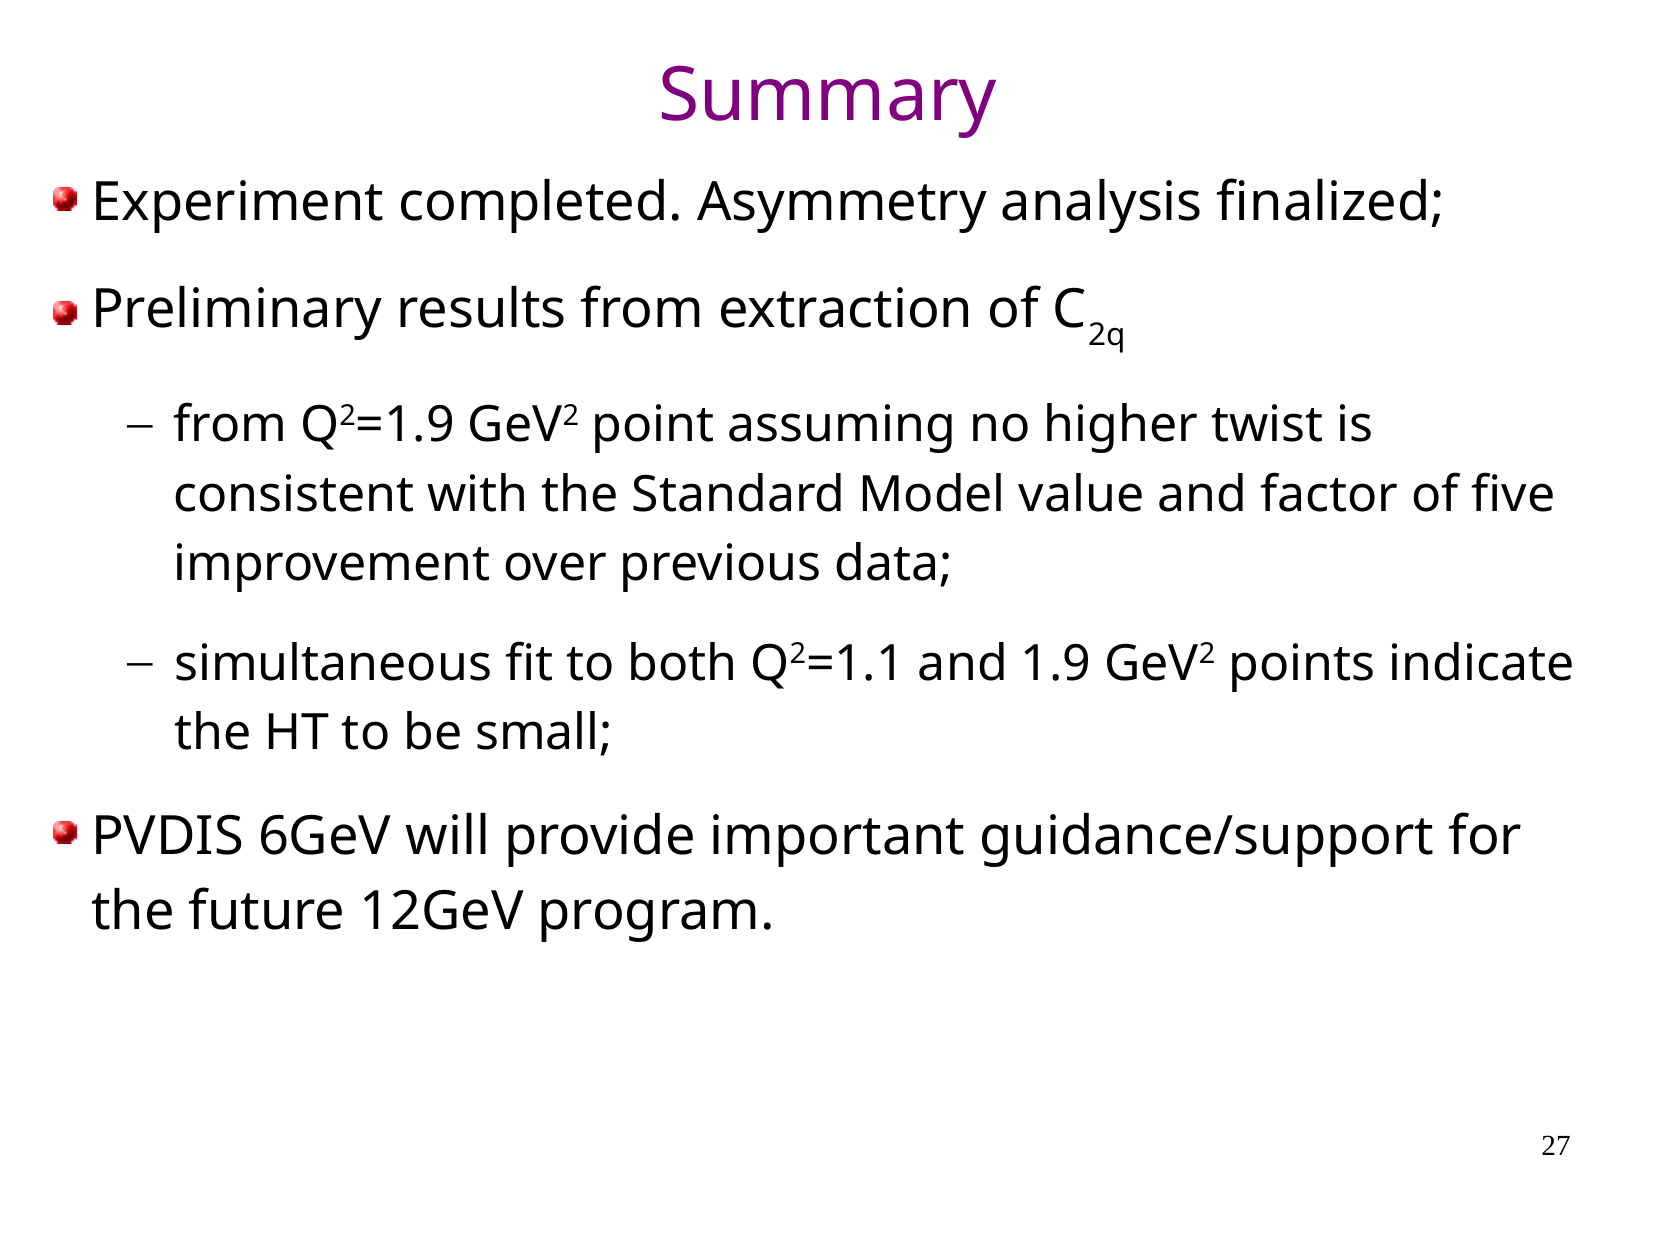

Summary
Experiment completed. Asymmetry analysis finalized;
Preliminary results from extraction of C2q
from Q2=1.9 GeV2 point assuming no higher twist is consistent with the Standard Model value and factor of five improvement over previous data;
simultaneous fit to both Q2=1.1 and 1.9 GeV2 points indicate the HT to be small;
PVDIS 6GeV will provide important guidance/support for the future 12GeV program.
27